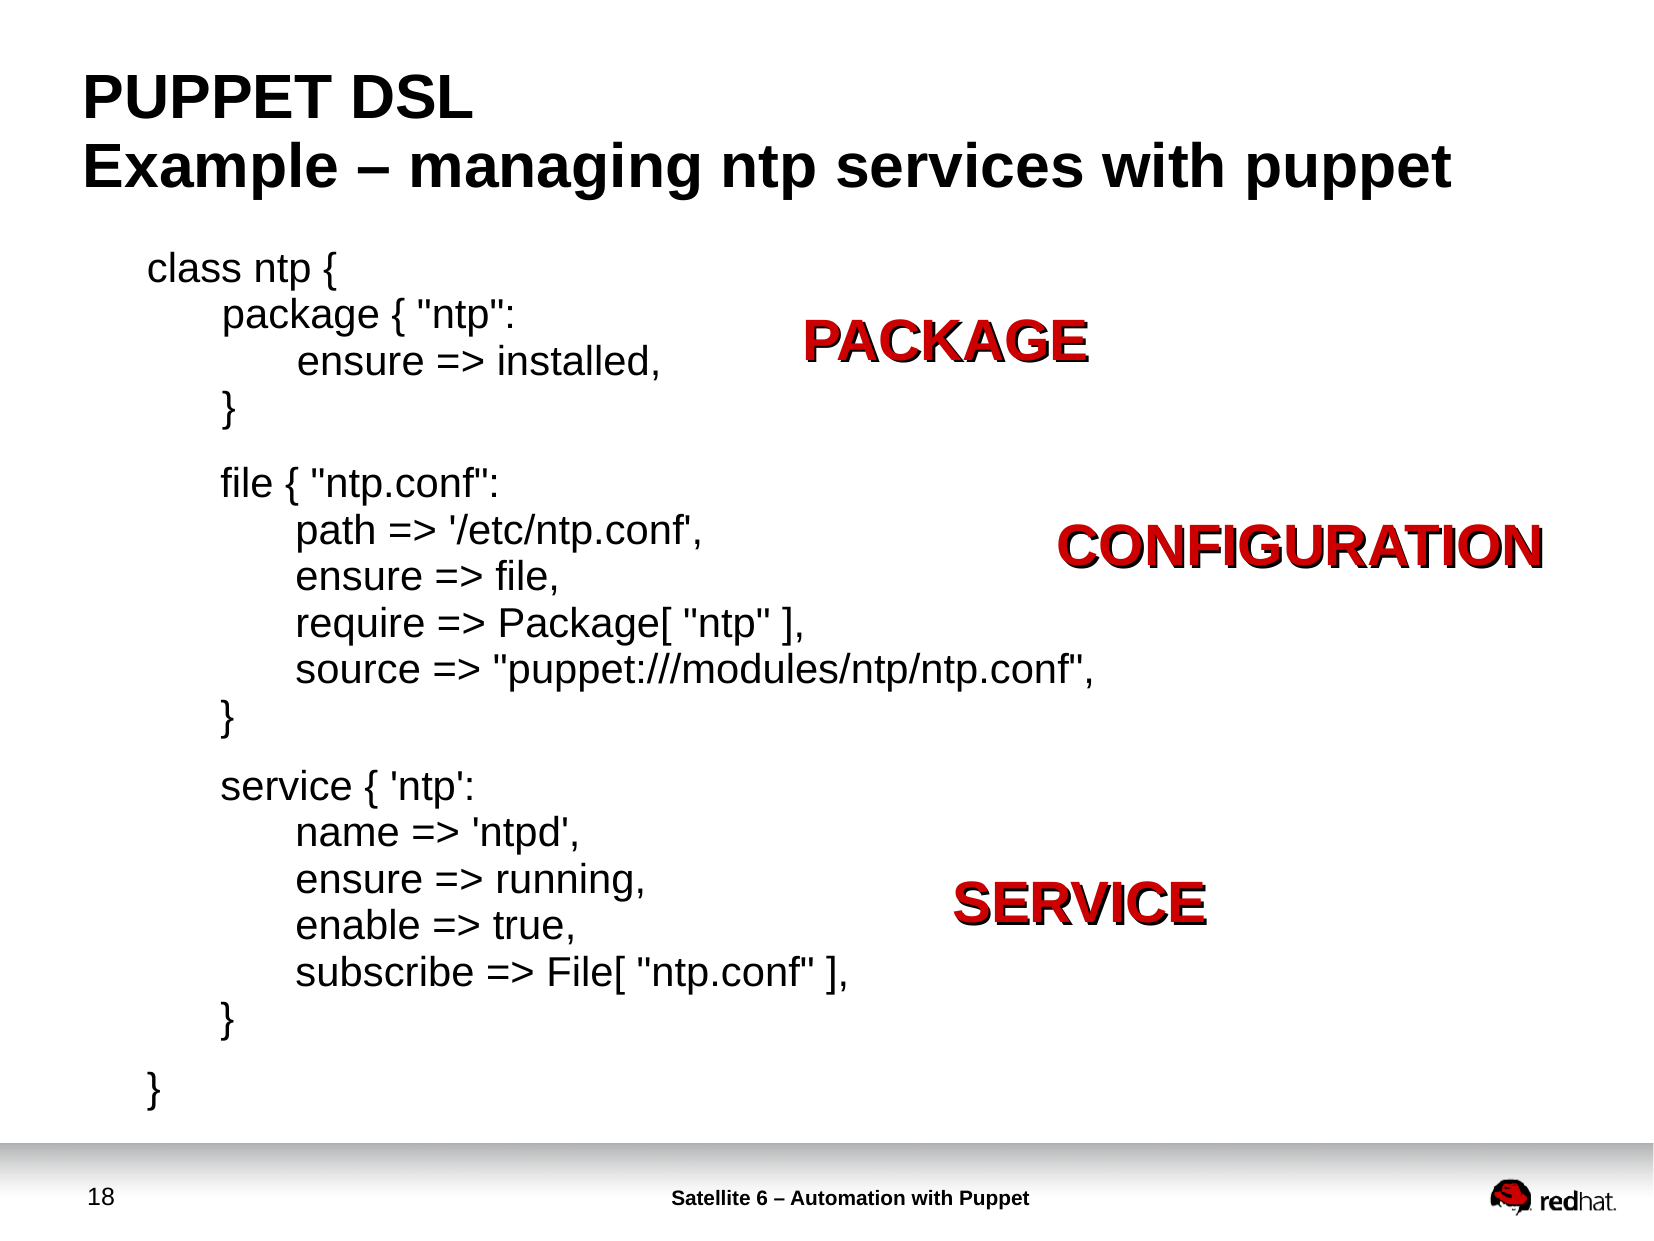

# PUPPET DSL Example – managing ntp services with puppet
class ntp {
	package { "ntp":
		ensure => installed,
	}
file { "ntp.conf":
	path => '/etc/ntp.conf',
	ensure => file,
	require => Package[ "ntp" ],
	source => "puppet:///modules/ntp/ntp.conf",
}
service { 'ntp':
	name => 'ntpd',
	ensure => running,
	enable => true,
	subscribe => File[ "ntp.conf" ],
}
}
PACKAGE
CONFIGURATION
SERVICE